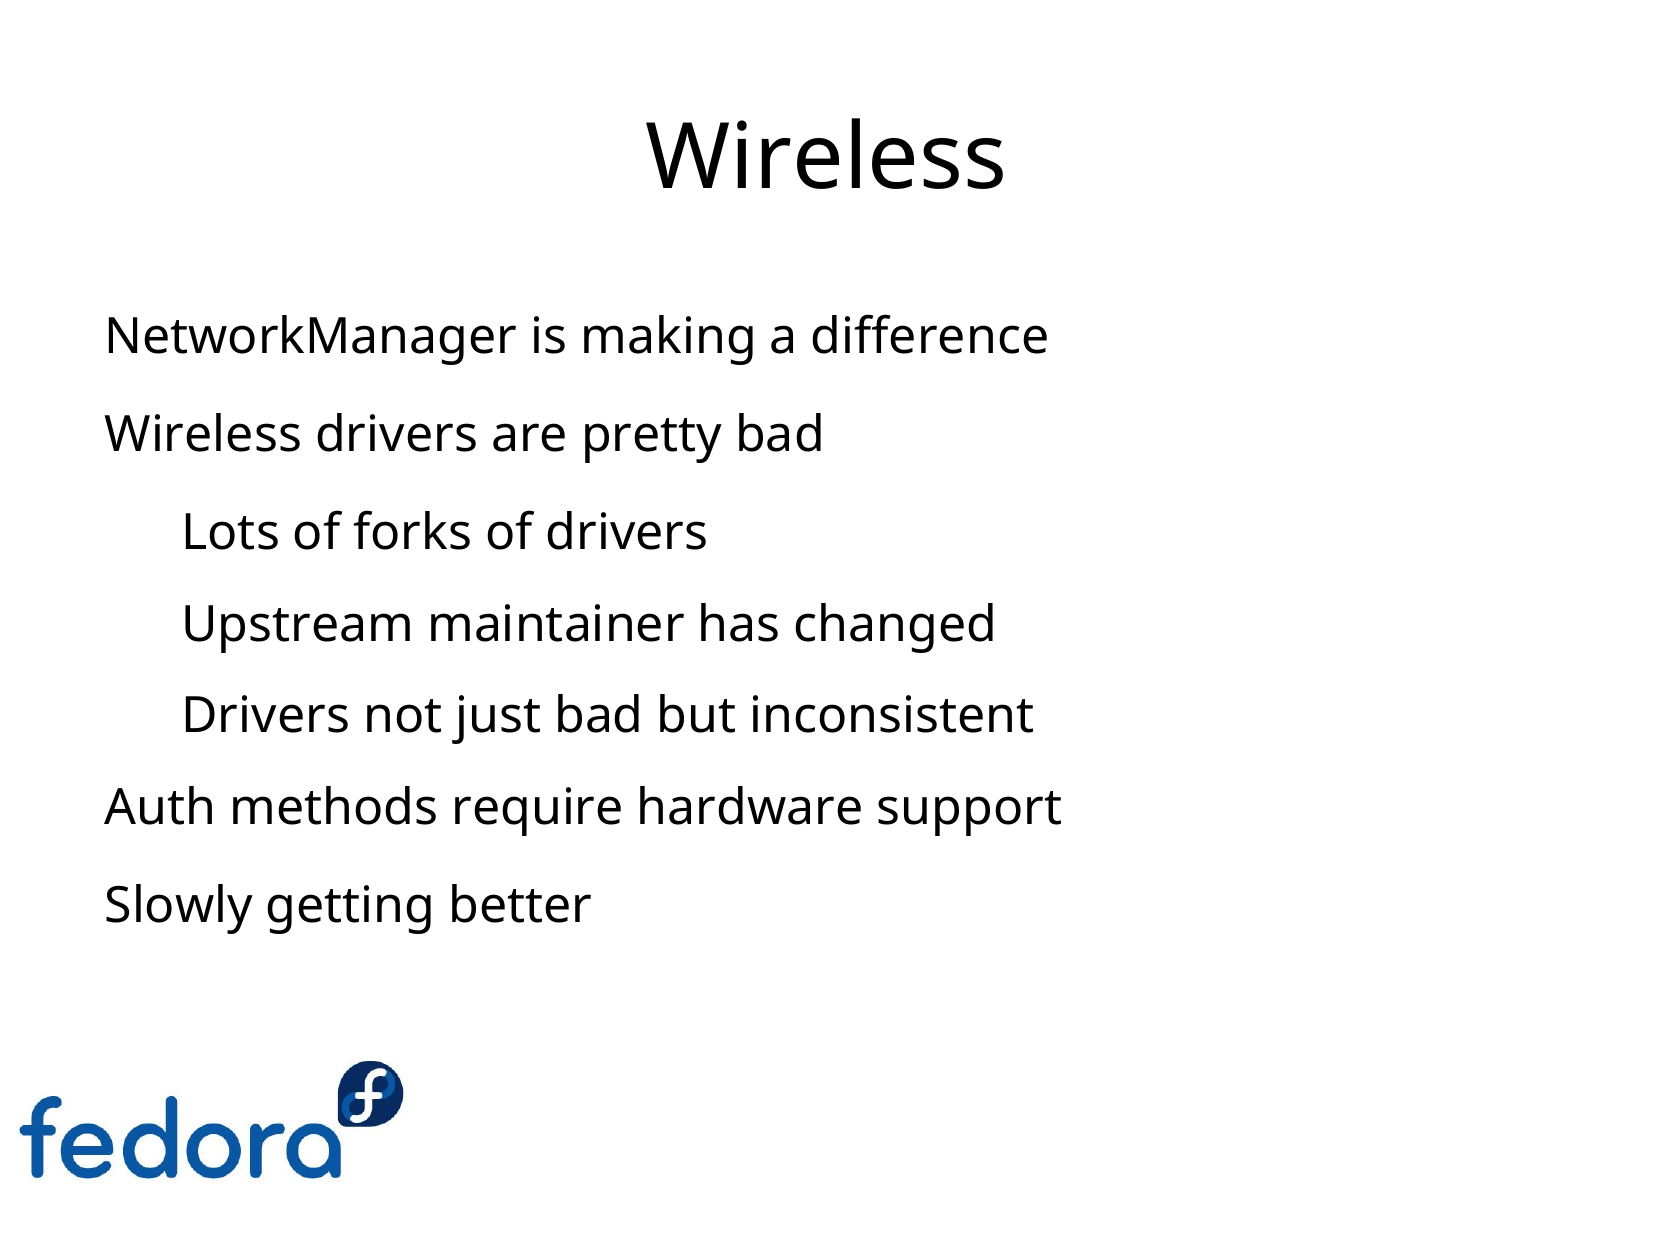

# Wireless
NetworkManager is making a difference
Wireless drivers are pretty bad
Lots of forks of drivers
Upstream maintainer has changed
Drivers not just bad but inconsistent
Auth methods require hardware support
Slowly getting better